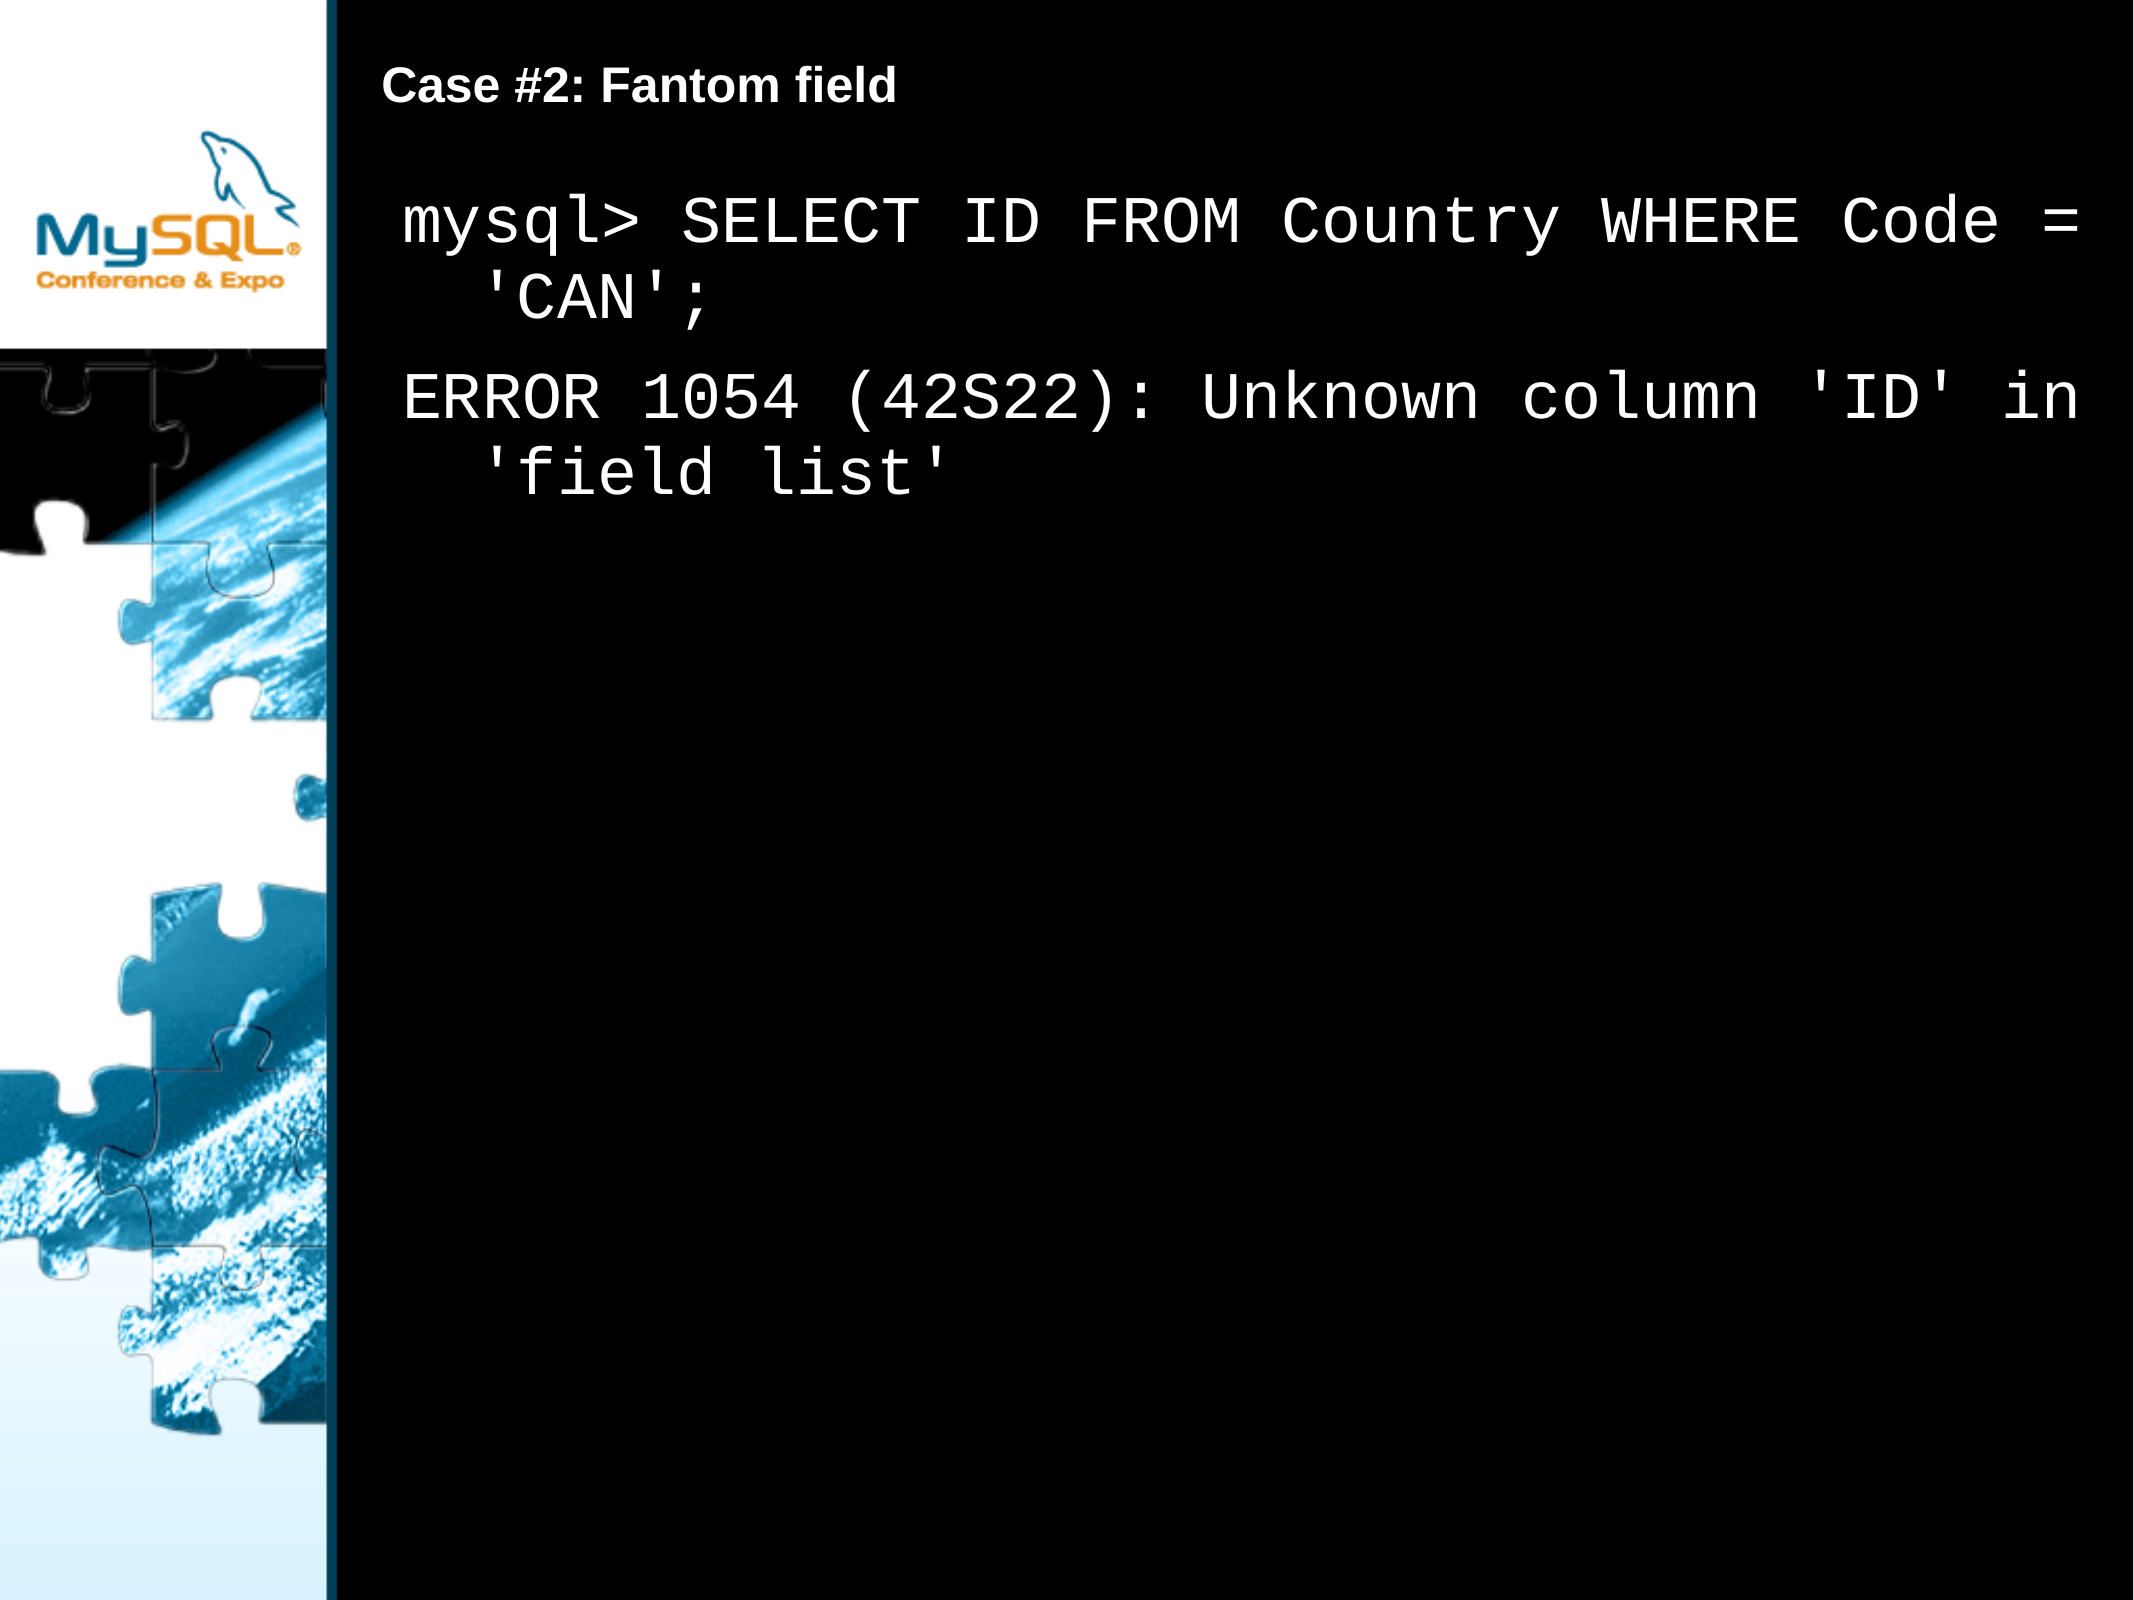

# Case #2: Fantom field
mysql> SELECT ID FROM Country WHERE Code = 'CAN';
ERROR 1054 (42S22): Unknown column 'ID' in 'field list'